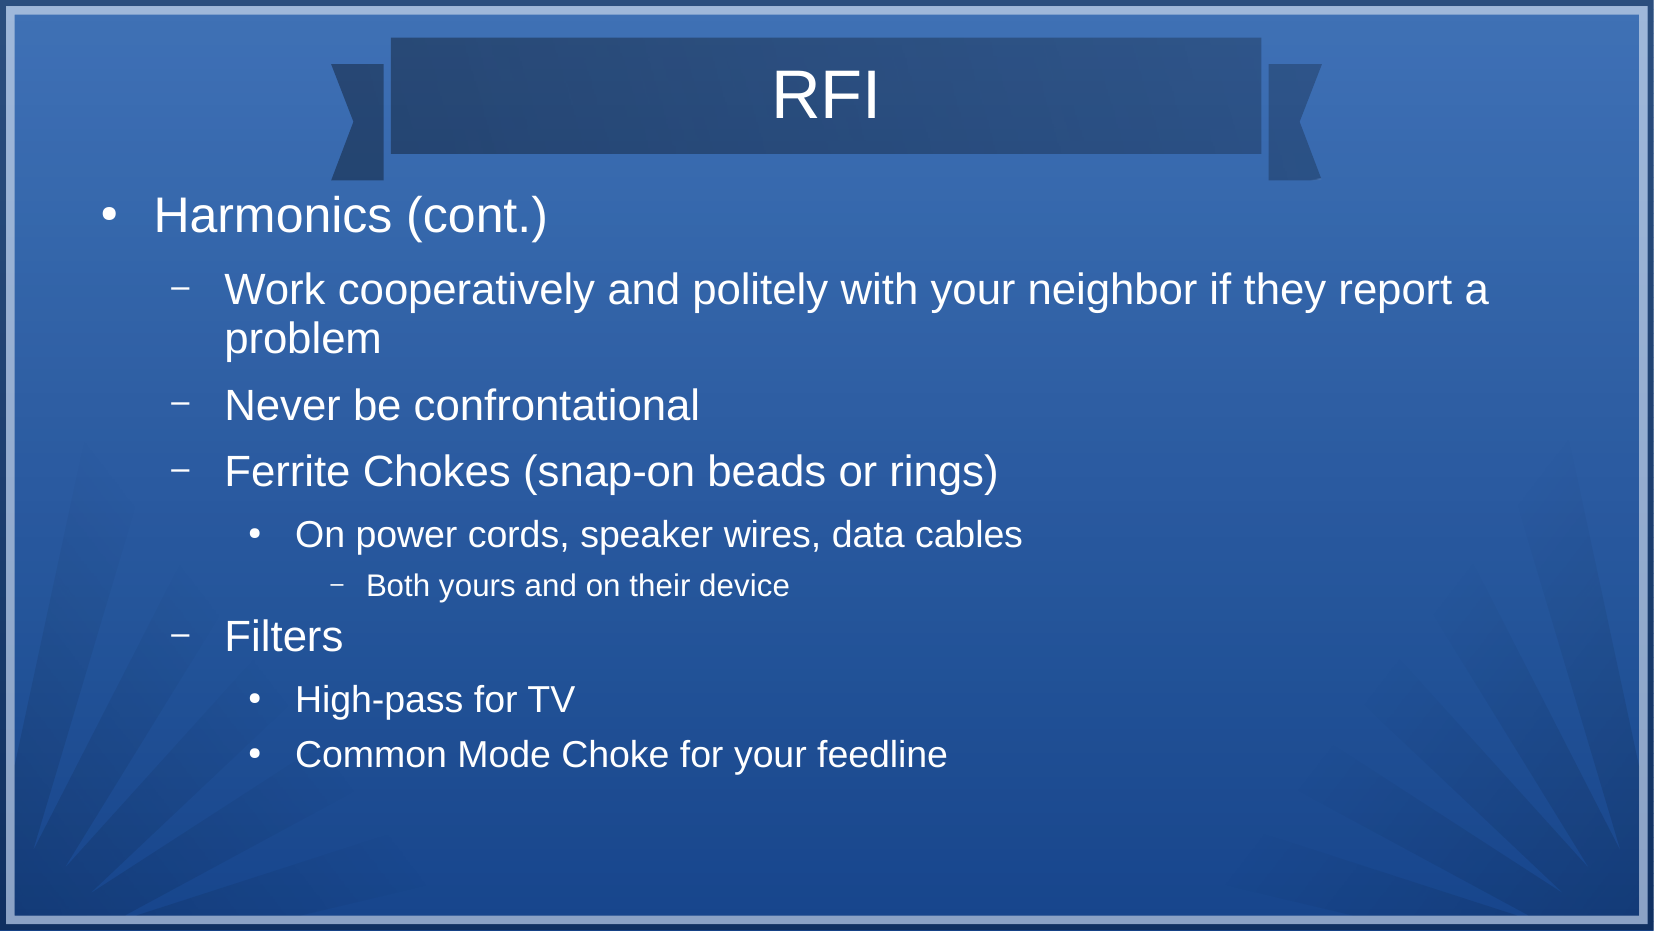

# RFI
Harmonics (cont.)
Work cooperatively and politely with your neighbor if they report a problem
Never be confrontational
Ferrite Chokes (snap-on beads or rings)
On power cords, speaker wires, data cables
Both yours and on their device
Filters
High-pass for TV
Common Mode Choke for your feedline